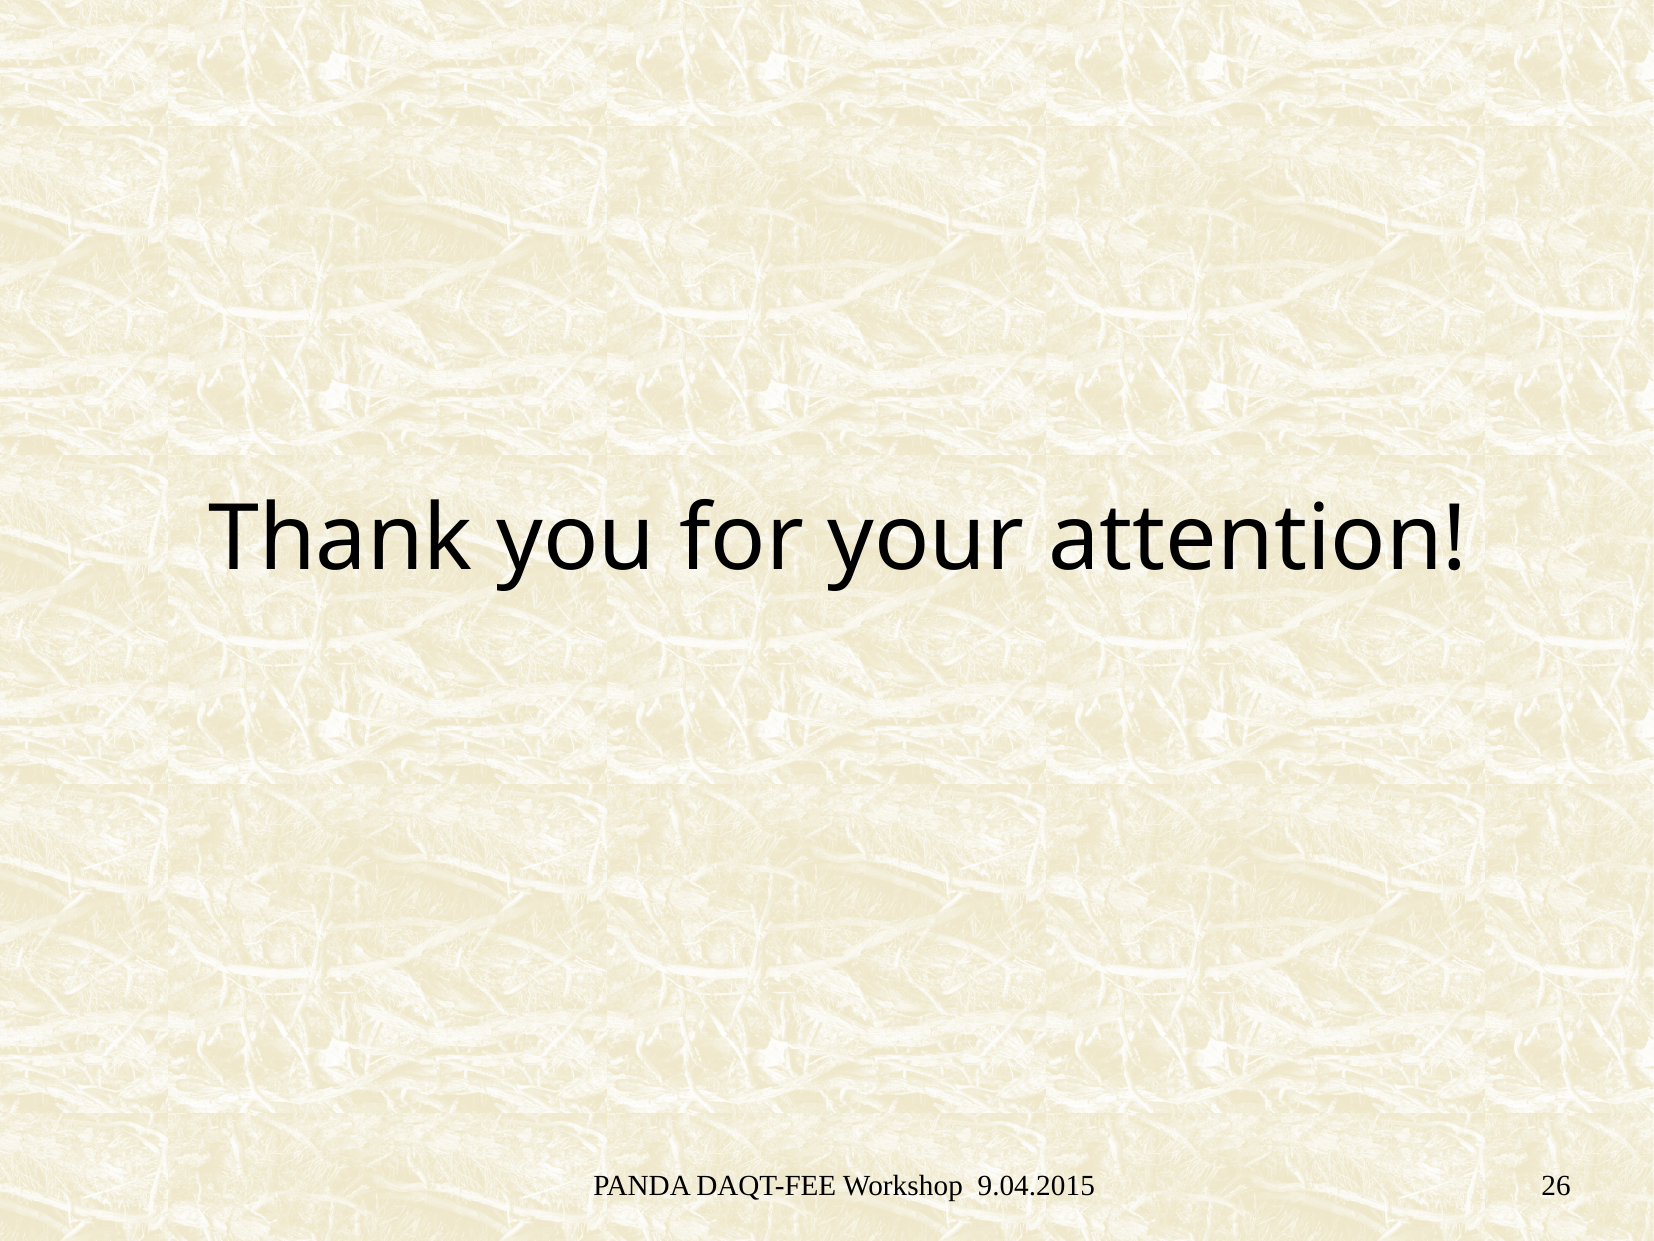

# Thank you for your attention!
PANDA DAQT-FEE Workshop 9.04.2015
26